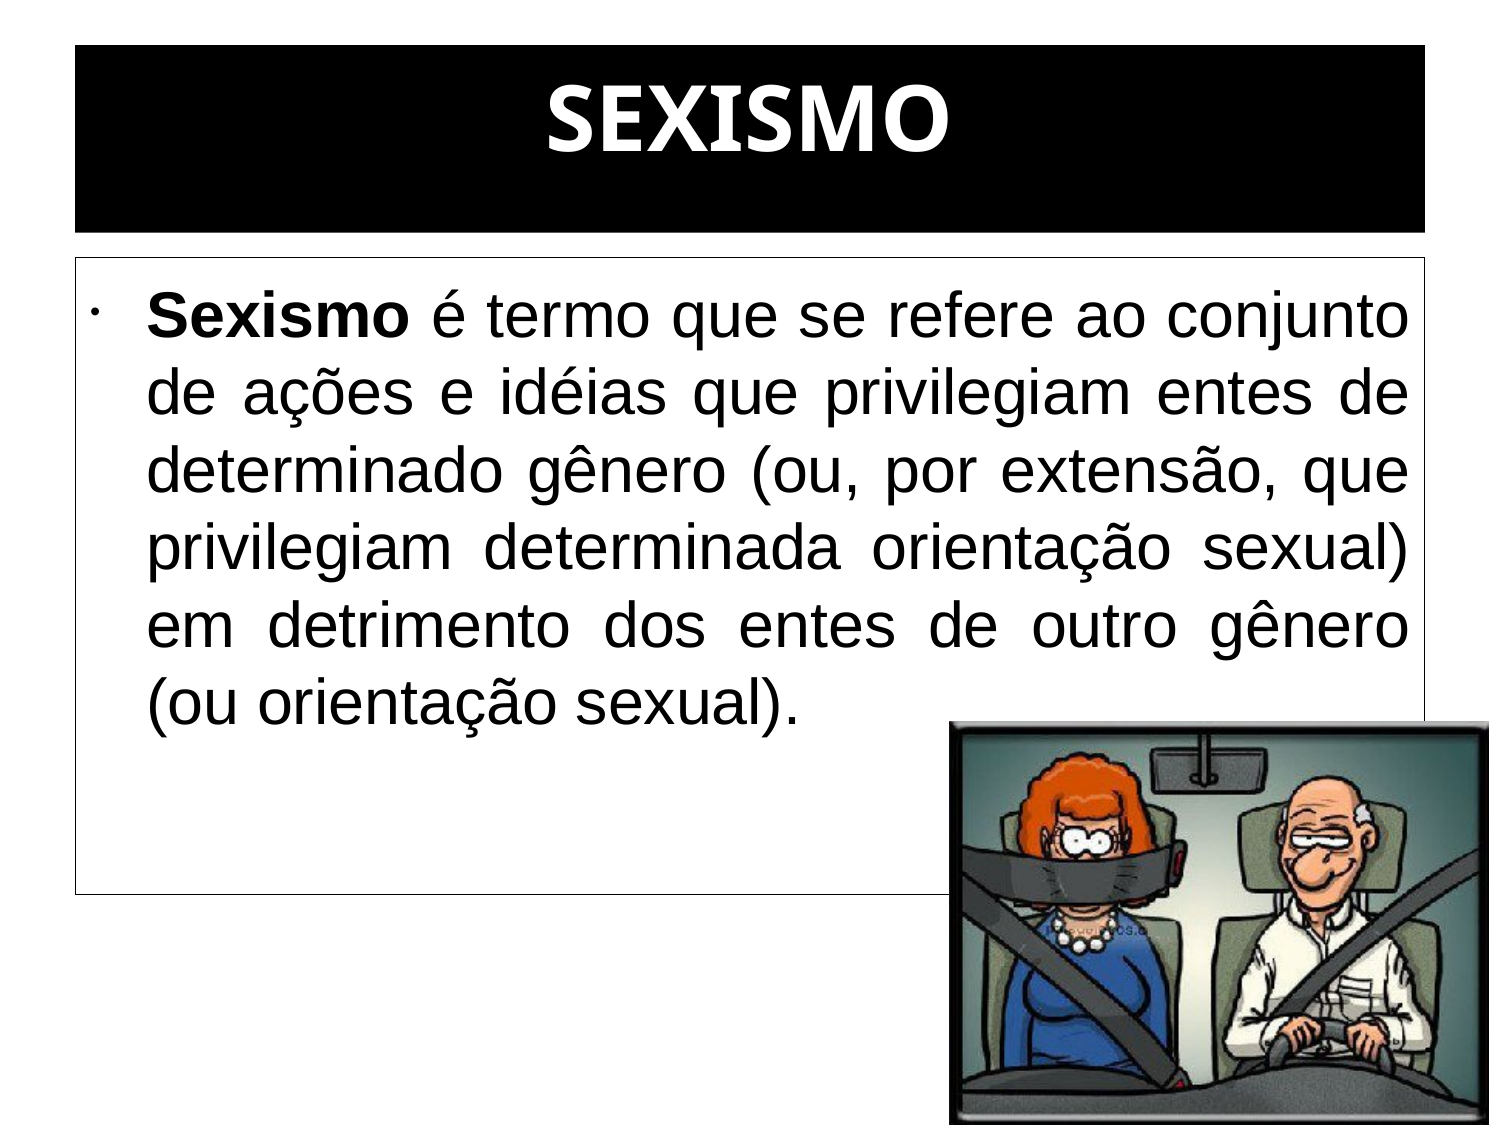

# SEXISMO
Sexismo é termo que se refere ao conjunto de ações e idéias que privilegiam entes de determinado gênero (ou, por extensão, que privilegiam determinada orientação sexual) em detrimento dos entes de outro gênero (ou orientação sexual).